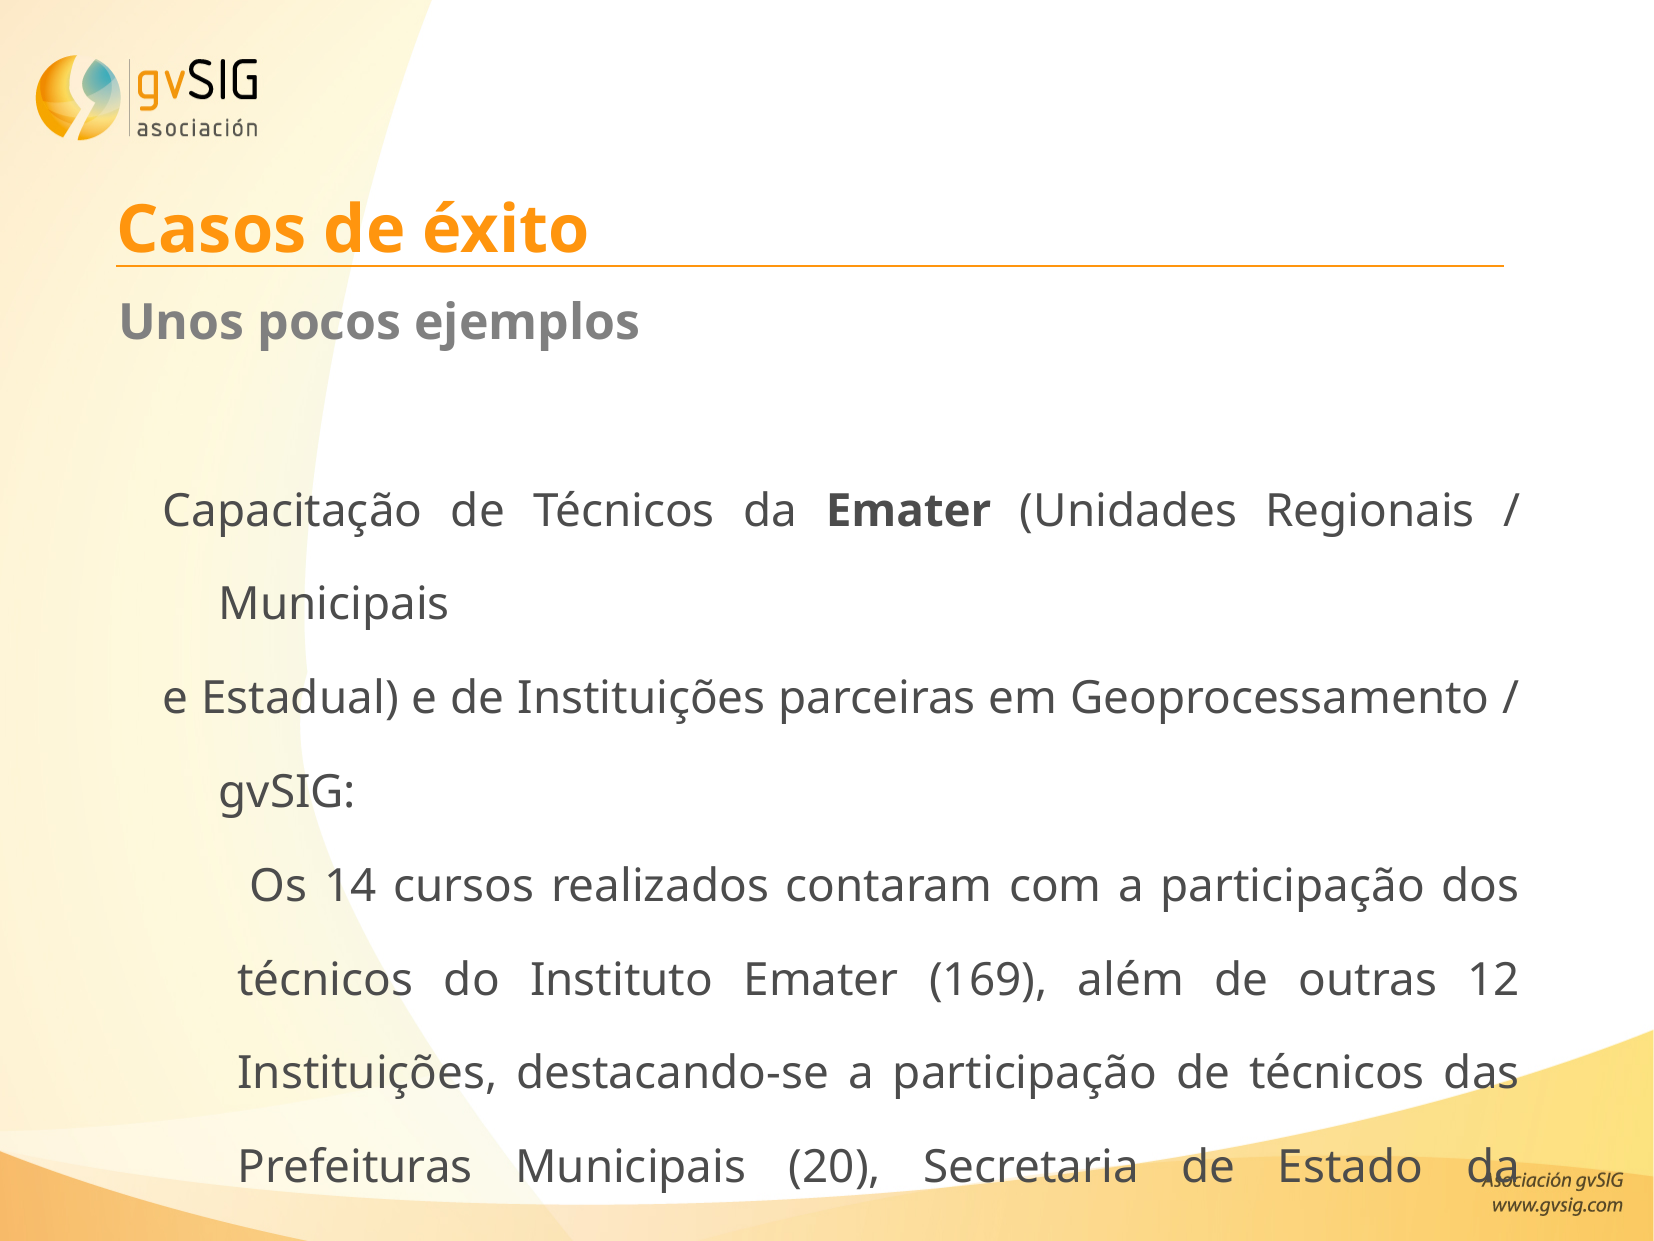

# Casos de éxito
Unos pocos ejemplos
Capacitação de Técnicos da Emater (Unidades Regionais / Municipais
e Estadual) e de Instituições parceiras em Geoprocessamento / gvSIG:
 Os 14 cursos realizados contaram com a participação dos técnicos do Instituto Emater (169), além de outras 12 Instituições, destacando-se a participação de técnicos das Prefeituras Municipais (20), Secretaria de Estado da Educação (8), Adapar (7), Codapar, COMEC, FAEP, ONG, SEAB, SENAR, Sindicato Patronal, Unicentro e UTFPR.